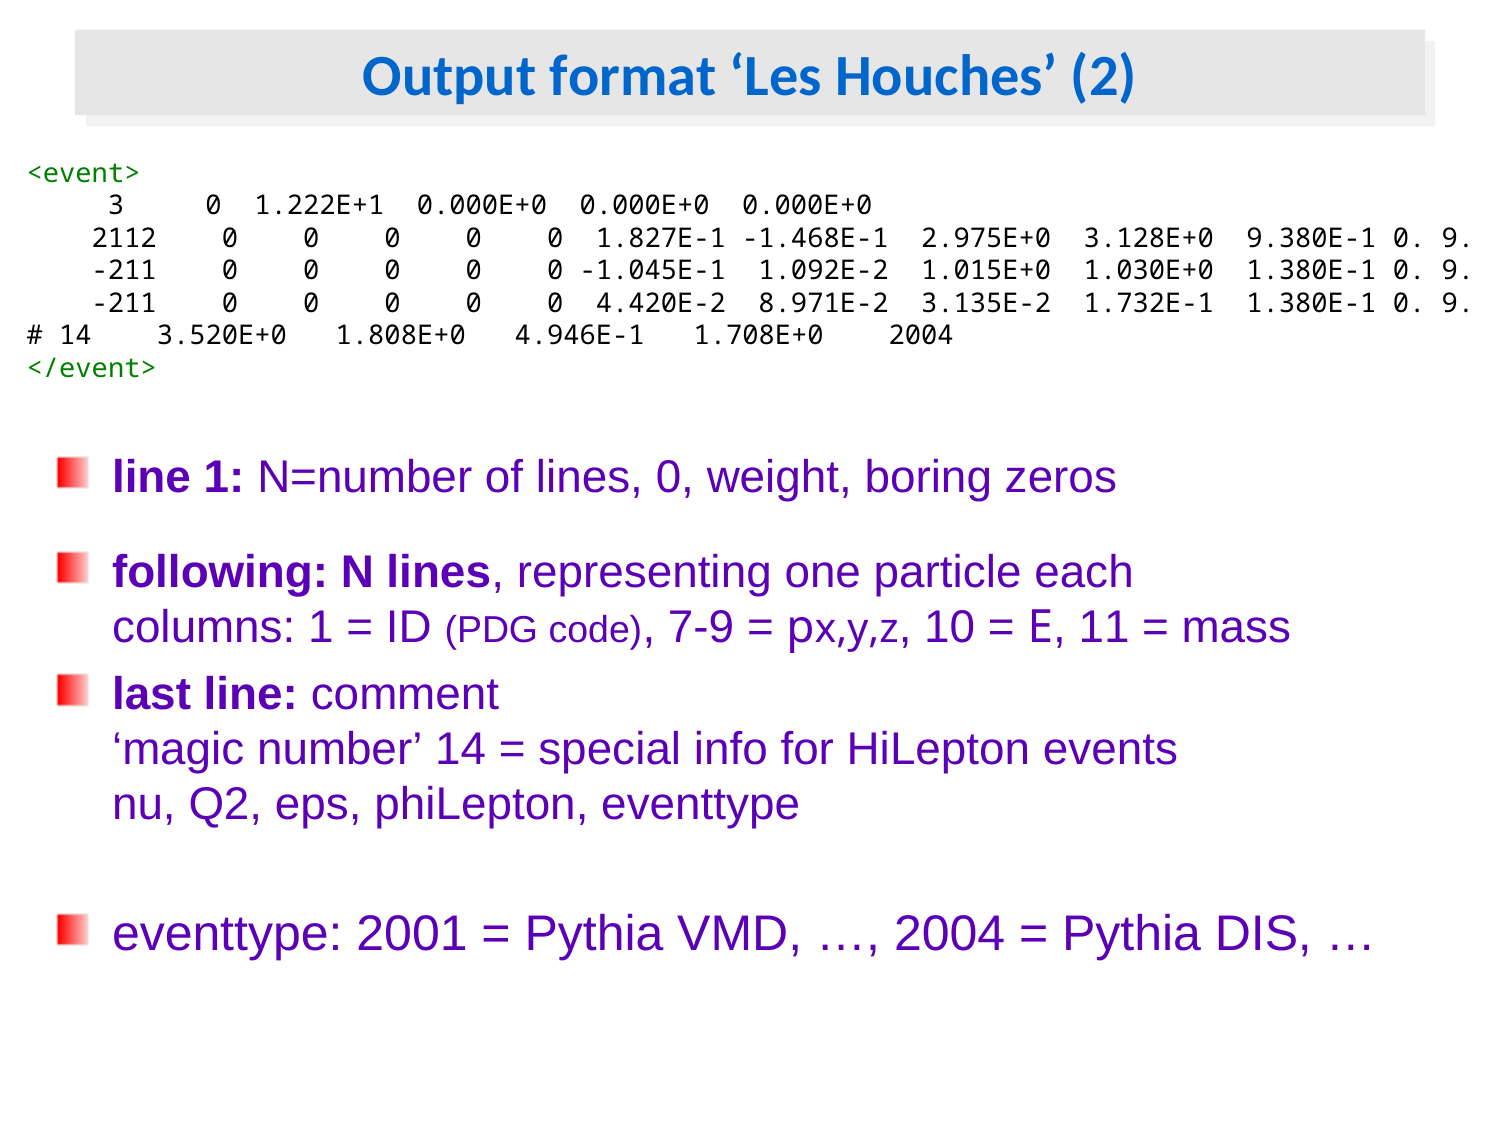

# Output format ‘Les Houches’ (2)
<event>
 3 0 1.222E+1 0.000E+0 0.000E+0 0.000E+0
 2112 0 0 0 0 0 1.827E-1 -1.468E-1 2.975E+0 3.128E+0 9.380E-1 0. 9.
 -211 0 0 0 0 0 -1.045E-1 1.092E-2 1.015E+0 1.030E+0 1.380E-1 0. 9.
 -211 0 0 0 0 0 4.420E-2 8.971E-2 3.135E-2 1.732E-1 1.380E-1 0. 9.
# 14 3.520E+0 1.808E+0 4.946E-1 1.708E+0 2004
</event>
line 1: N=number of lines, 0, weight, boring zeros
following: N lines, representing one particle each
columns: 1 = ID (PDG code), 7-9 = px,y,z, 10 = E, 11 = mass
last line: comment
‘magic number’ 14 = special info for HiLepton events
nu, Q2, eps, phiLepton, eventtype
eventtype: 2001 = Pythia VMD, …, 2004 = Pythia DIS, …